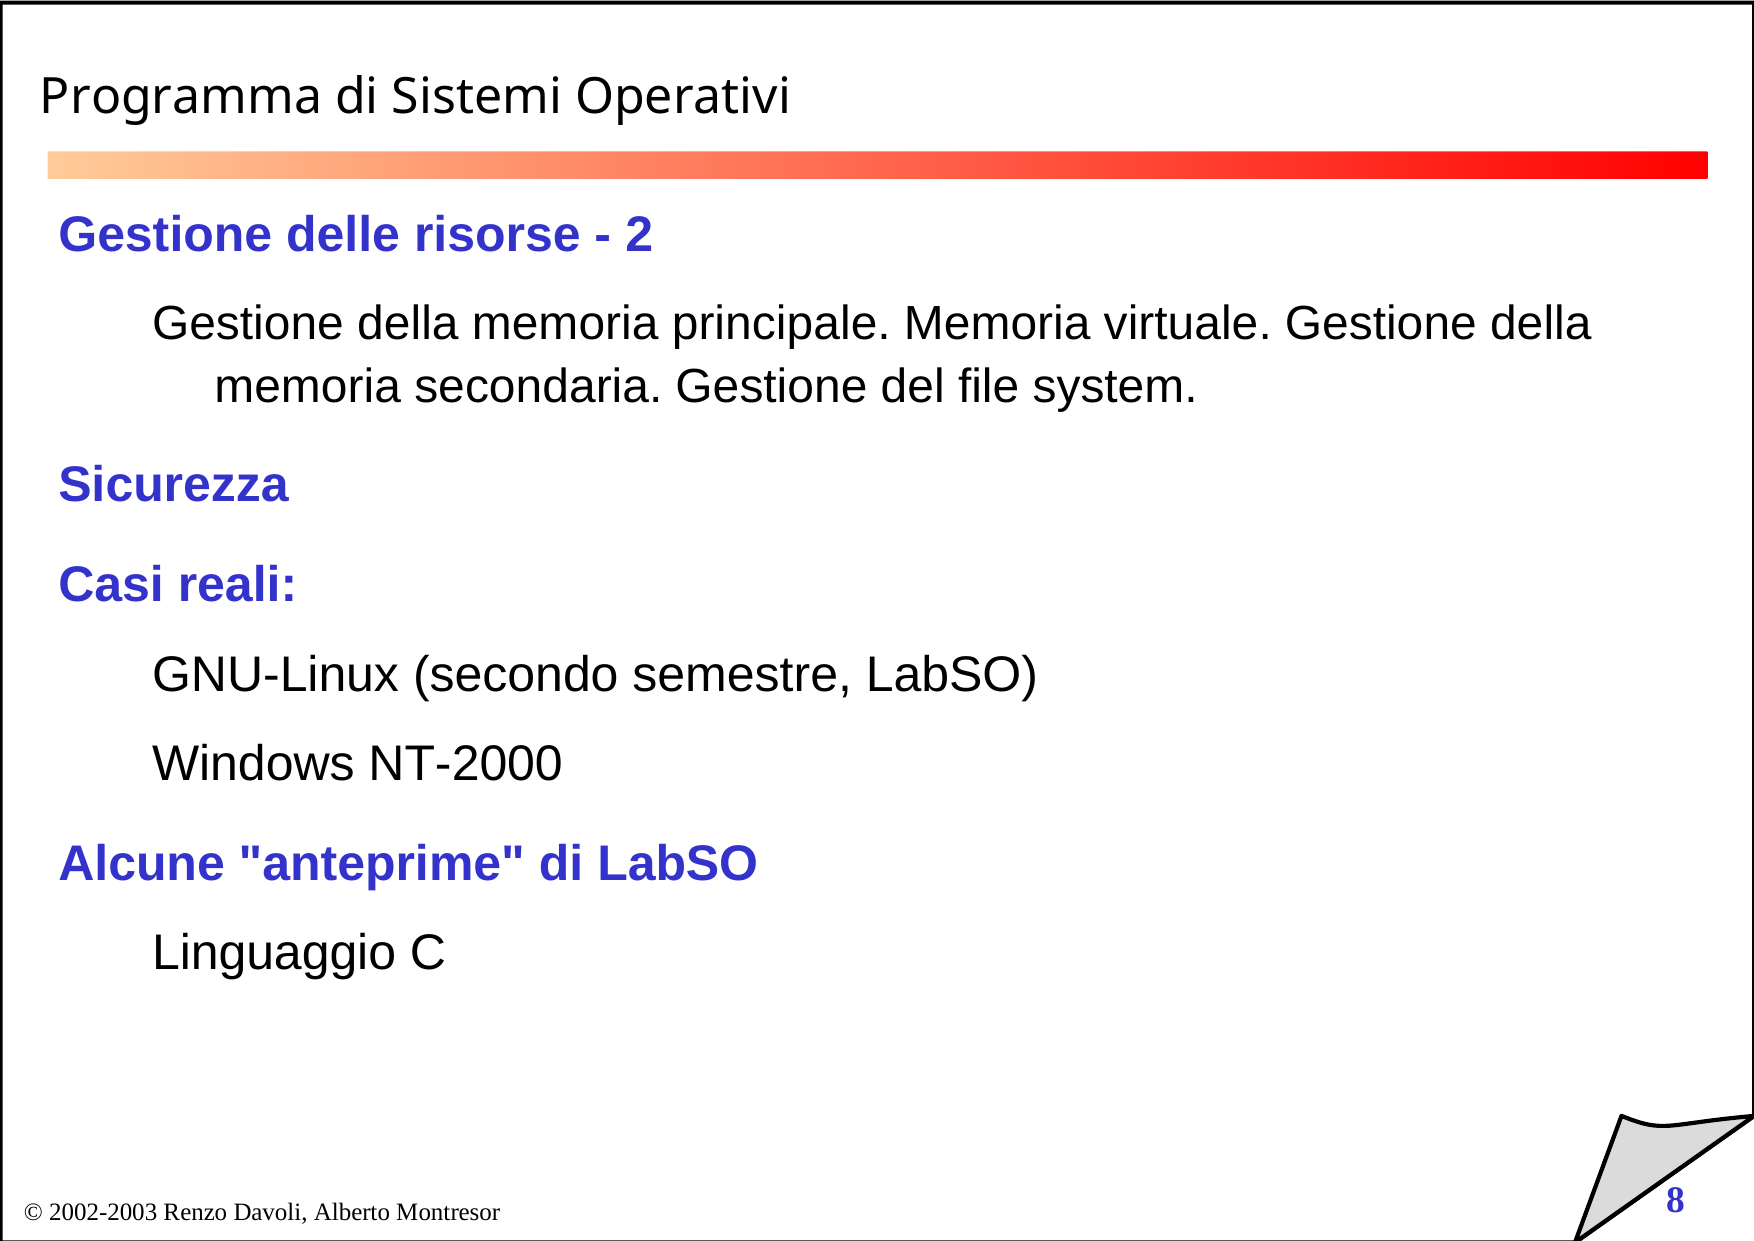

# Programma di Sistemi Operativi
Gestione delle risorse - 2
Gestione della memoria principale. Memoria virtuale. Gestione della memoria secondaria. Gestione del file system.
Sicurezza
Casi reali:
GNU-Linux (secondo semestre, LabSO)
Windows NT-2000
Alcune "anteprime" di LabSO
Linguaggio C